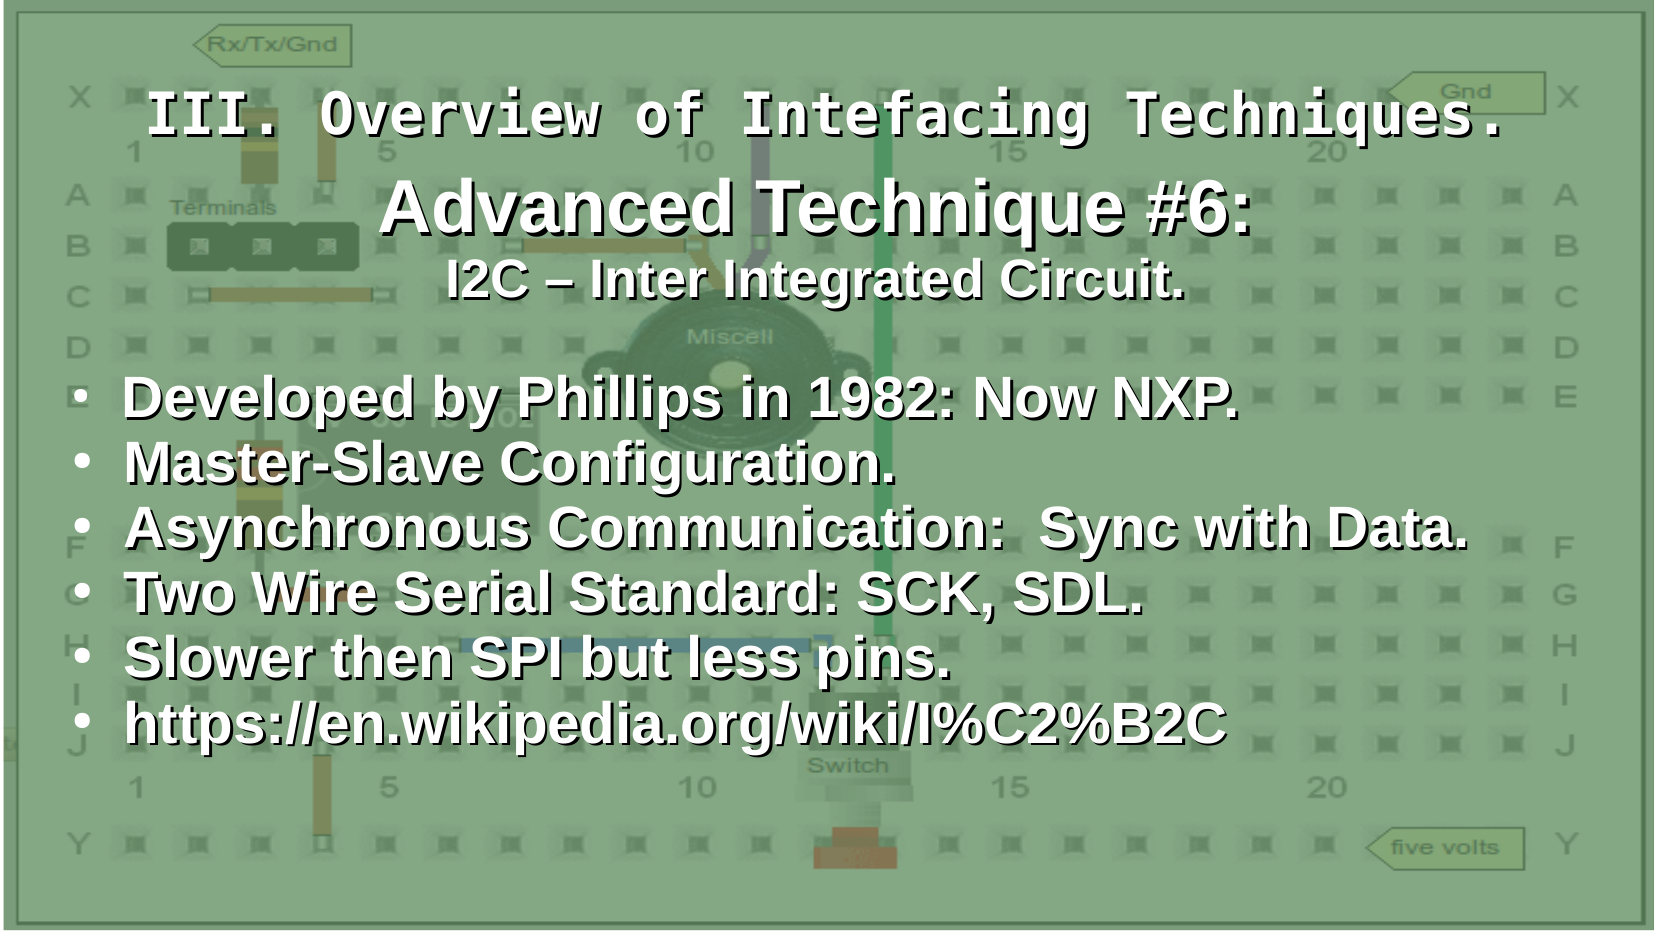

# III. Overview of Intefacing Techniques.
Advanced Technique #6:
I2C – Inter Integrated Circuit.
 Developed by Phillips in 1982: Now NXP.
 Master-Slave Configuration.
 Asynchronous Communication: Sync with Data.
 Two Wire Serial Standard: SCK, SDL.
 Slower then SPI but less pins.
 https://en.wikipedia.org/wiki/I%C2%B2C